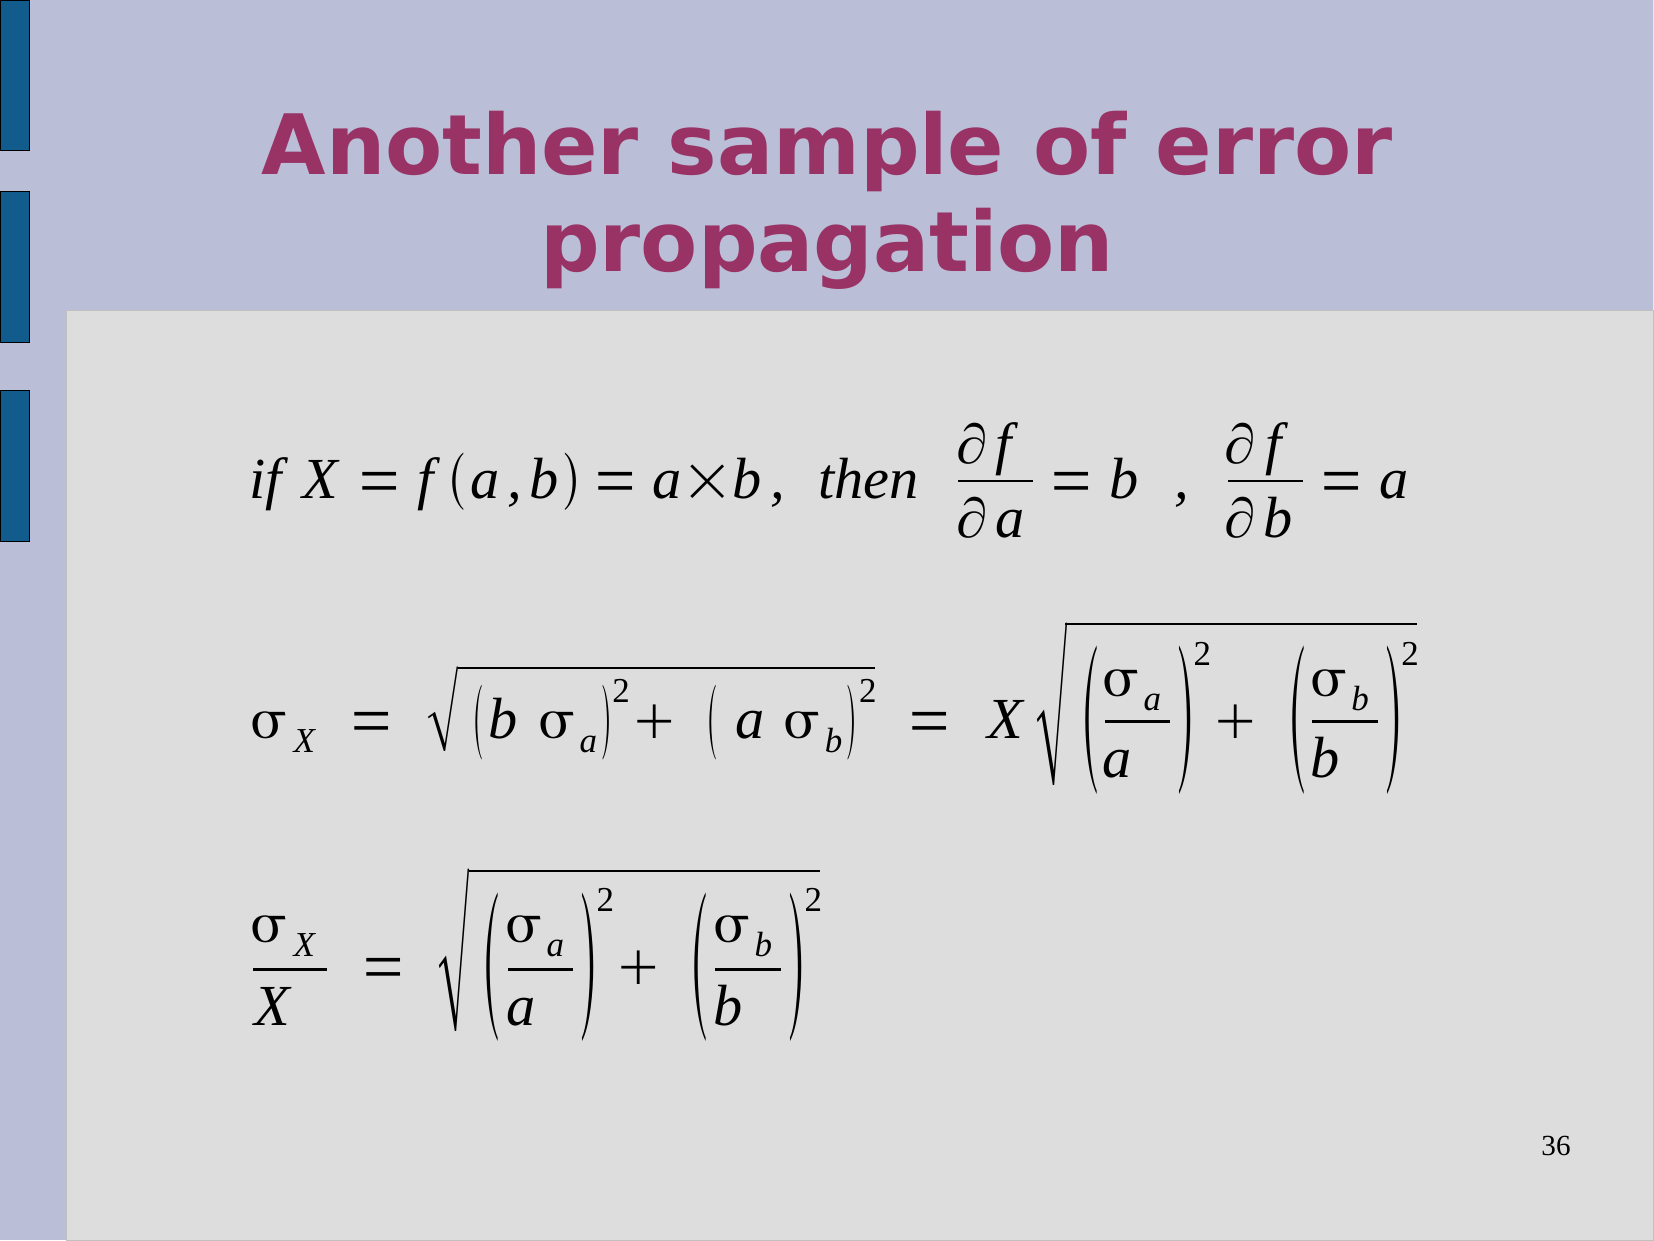

# Another sample of error propagation
36